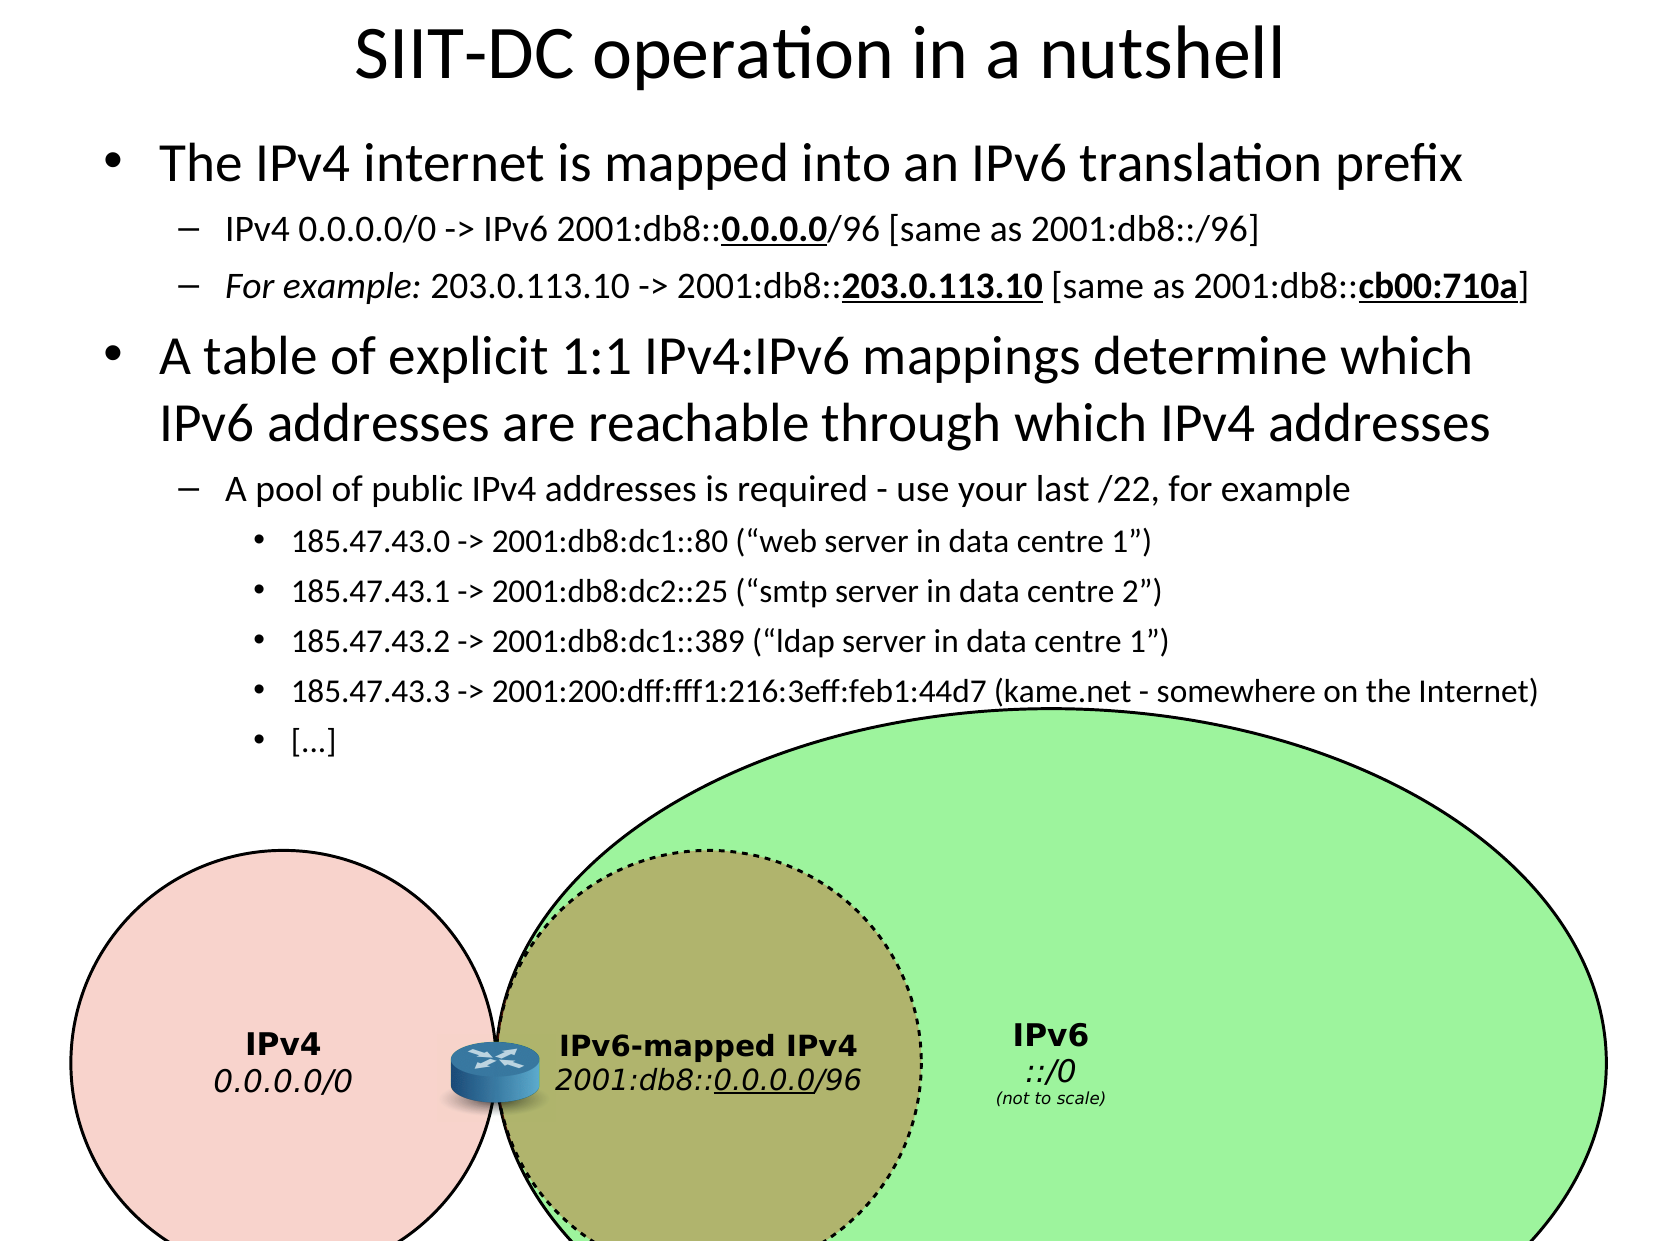

# SIIT-DC operation in a nutshell
The IPv4 internet is mapped into an IPv6 translation prefix
IPv4 0.0.0.0/0 -> IPv6 2001:db8::0.0.0.0/96 [same as 2001:db8::/96]
For example: 203.0.113.10 -> 2001:db8::203.0.113.10 [same as 2001:db8::cb00:710a]
A table of explicit 1:1 IPv4:IPv6 mappings determine which IPv6 addresses are reachable through which IPv4 addresses
A pool of public IPv4 addresses is required - use your last /22, for example
185.47.43.0 -> 2001:db8:dc1::80 (“web server in data centre 1”)
185.47.43.1 -> 2001:db8:dc2::25 (“smtp server in data centre 2”)
185.47.43.2 -> 2001:db8:dc1::389 (“ldap server in data centre 1”)
185.47.43.3 -> 2001:200:dff:fff1:216:3eff:feb1:44d7 (kame.net - somewhere on the Internet)
[...]
IPv6
::/0
(not to scale)
IPv4
0.0.0.0/0
IPv6-mapped IPv4
2001:db8::0.0.0.0/96